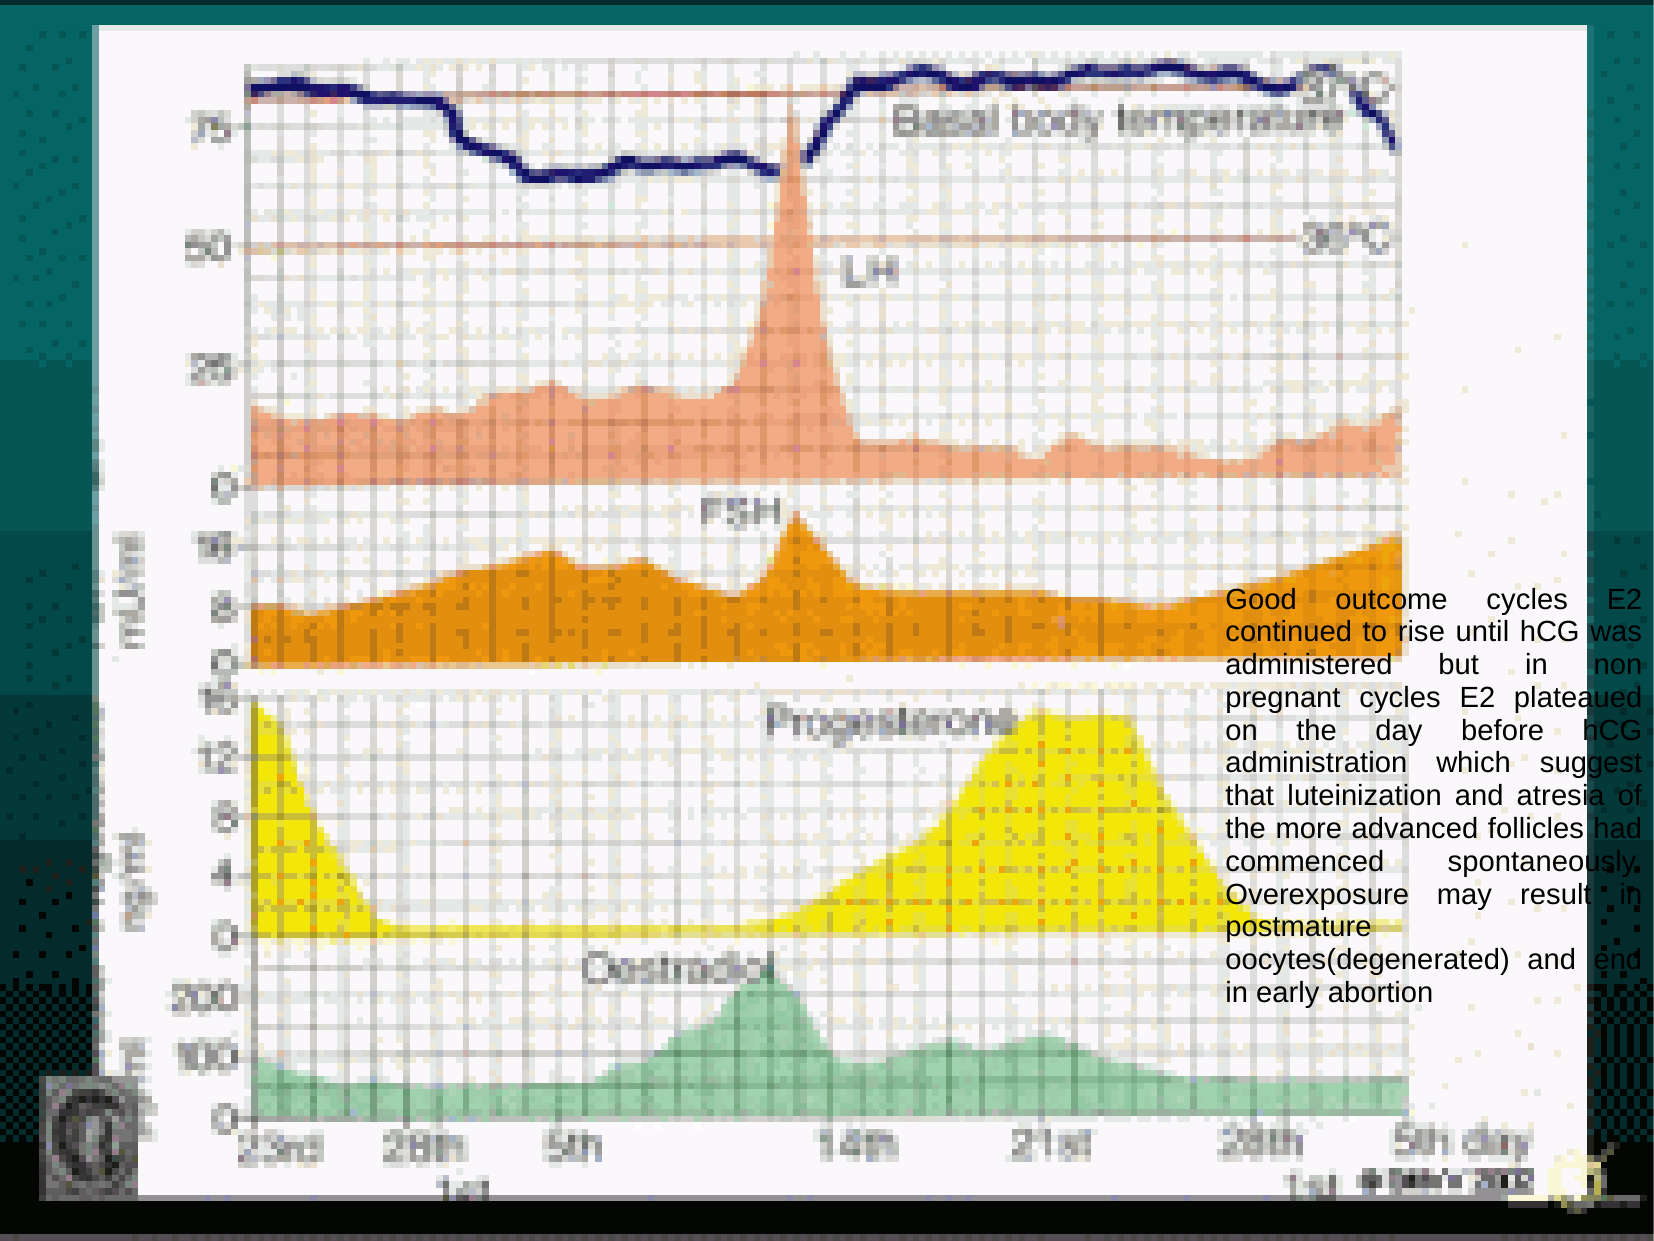

Good outcome cycles E2 continued to rise until hCG was administered but in non pregnant cycles E2 plateaued on the day before hCG administration which suggest that luteinization and atresia of the more advanced follicles had commenced spontaneously. Overexposure may result in postmature oocytes(degenerated) and end in early abortion